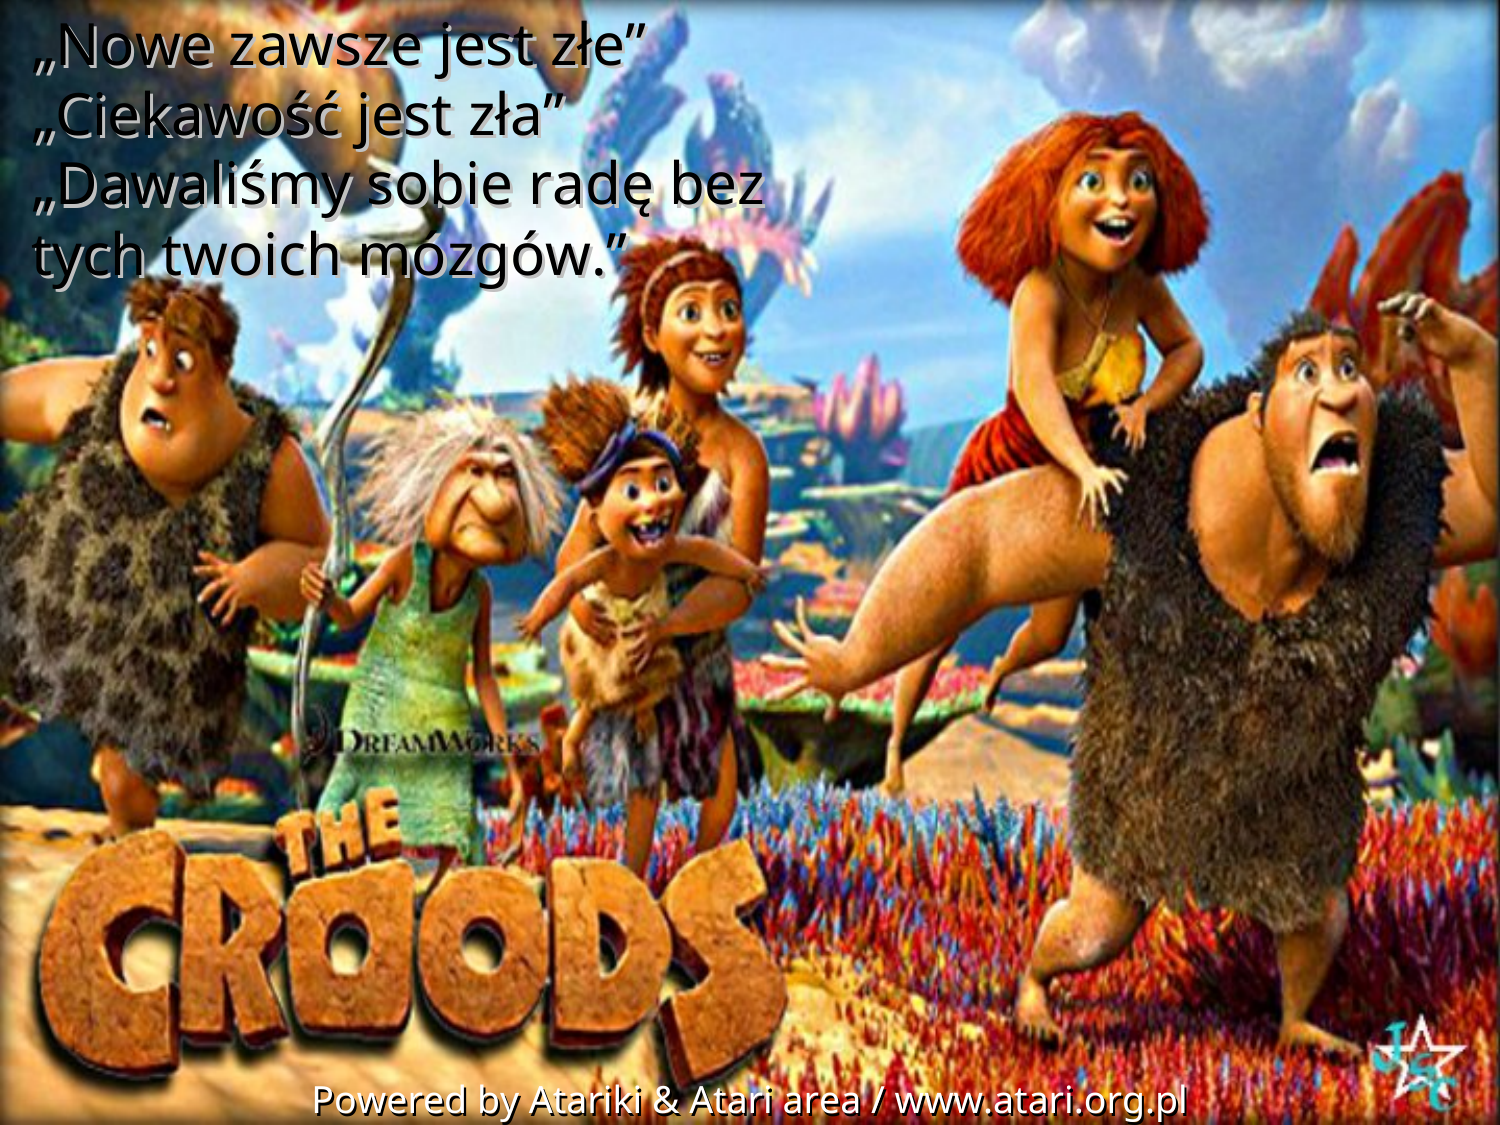

„Nowe zawsze jest złe”
„Ciekawość jest zła”
„Dawaliśmy sobie radę bez
tych twoich mózgów.”
25
Powered by Atariki & Atari area / www.atari.org.pl